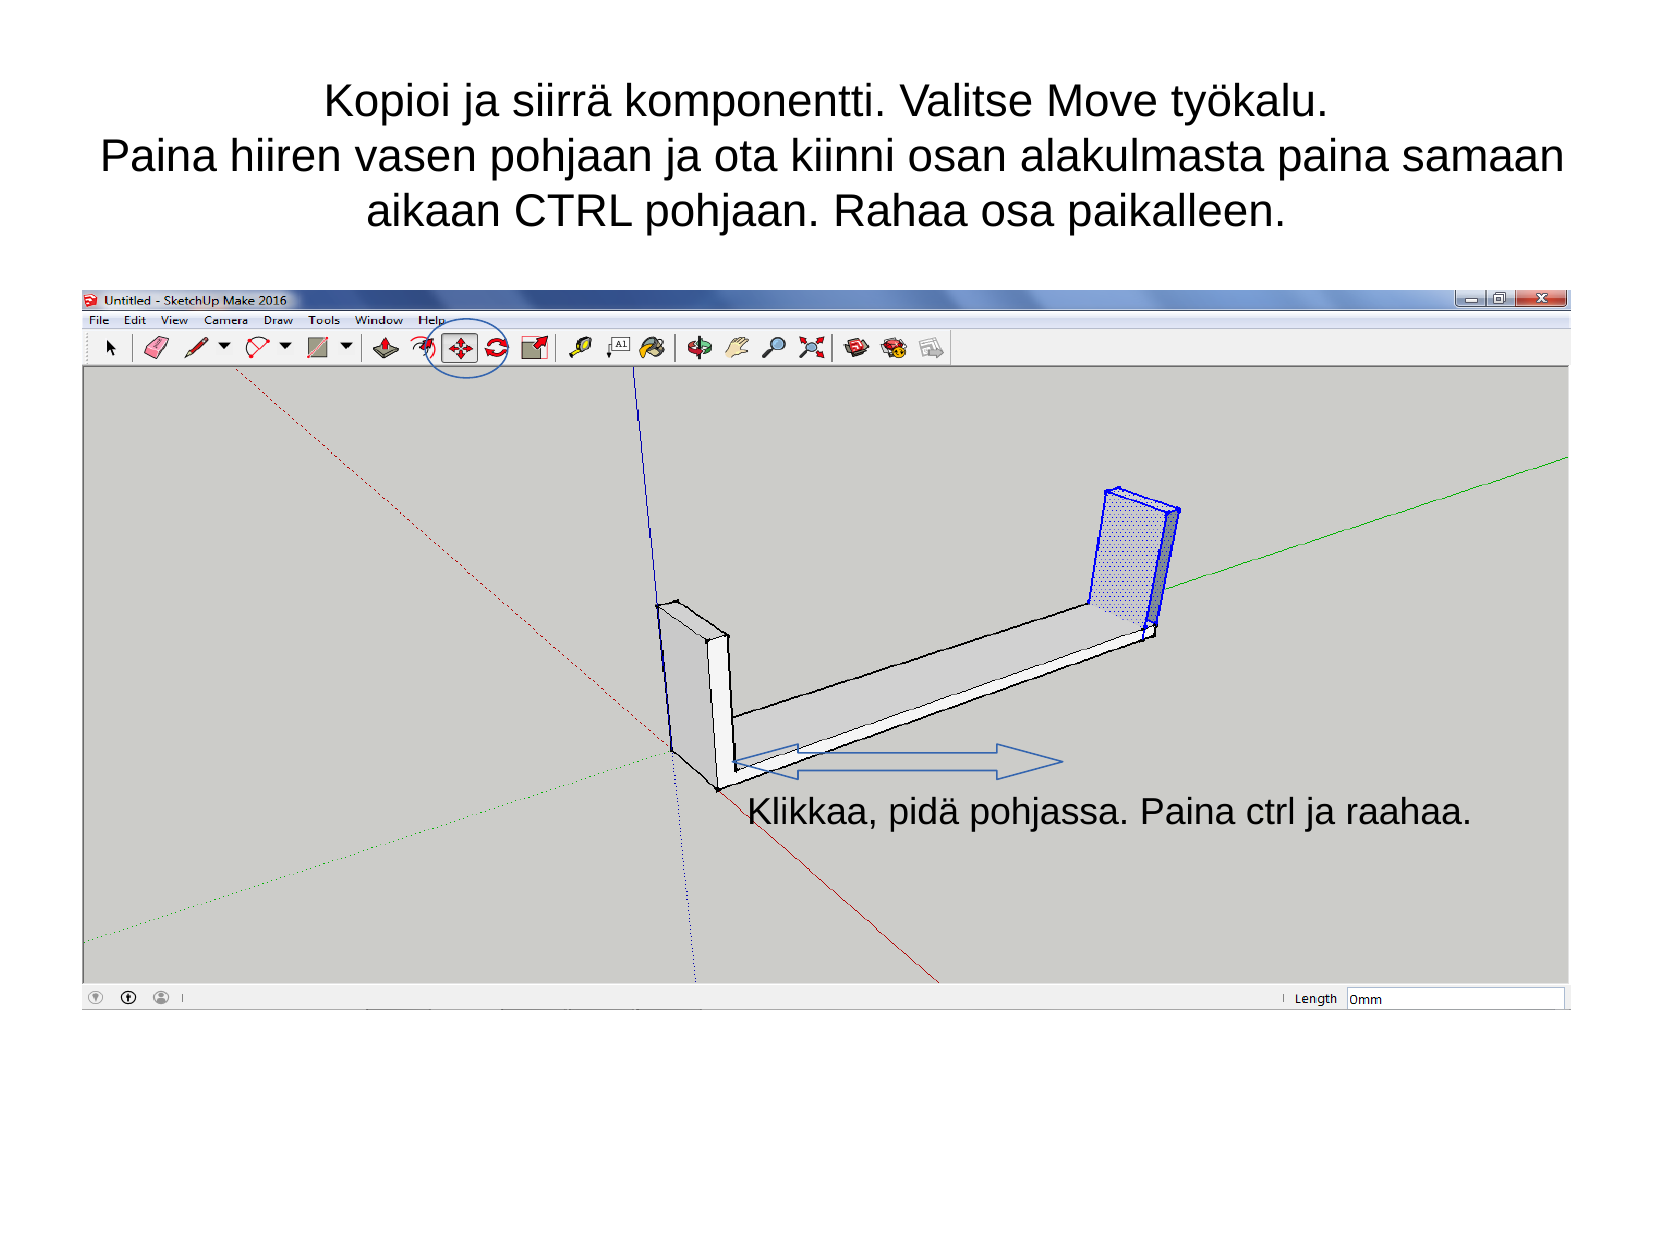

Kopioi ja siirrä komponentti. Valitse Move työkalu.
 Paina hiiren vasen pohjaan ja ota kiinni osan alakulmasta paina samaan aikaan CTRL pohjaan. Rahaa osa paikalleen.
Klikkaa, pidä pohjassa. Paina ctrl ja raahaa.